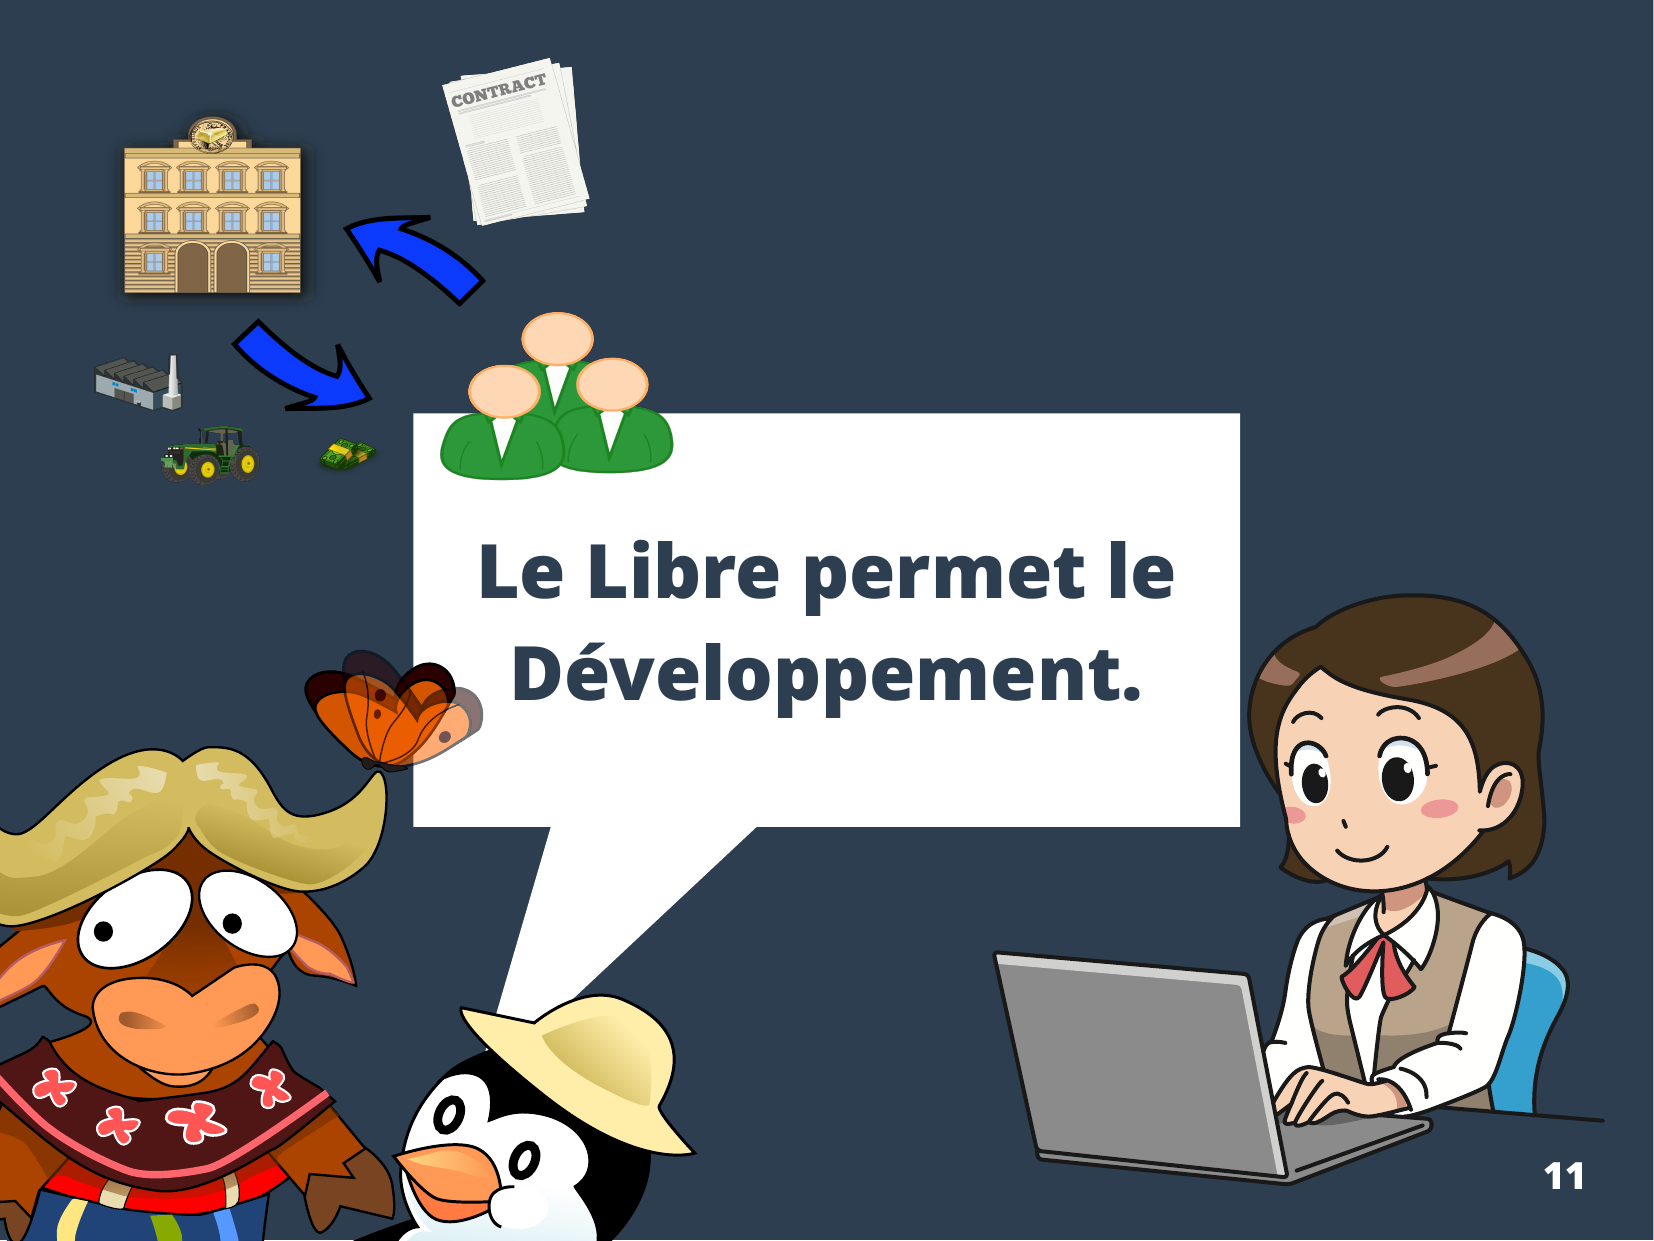

# Le Libre permet le Développement.
11